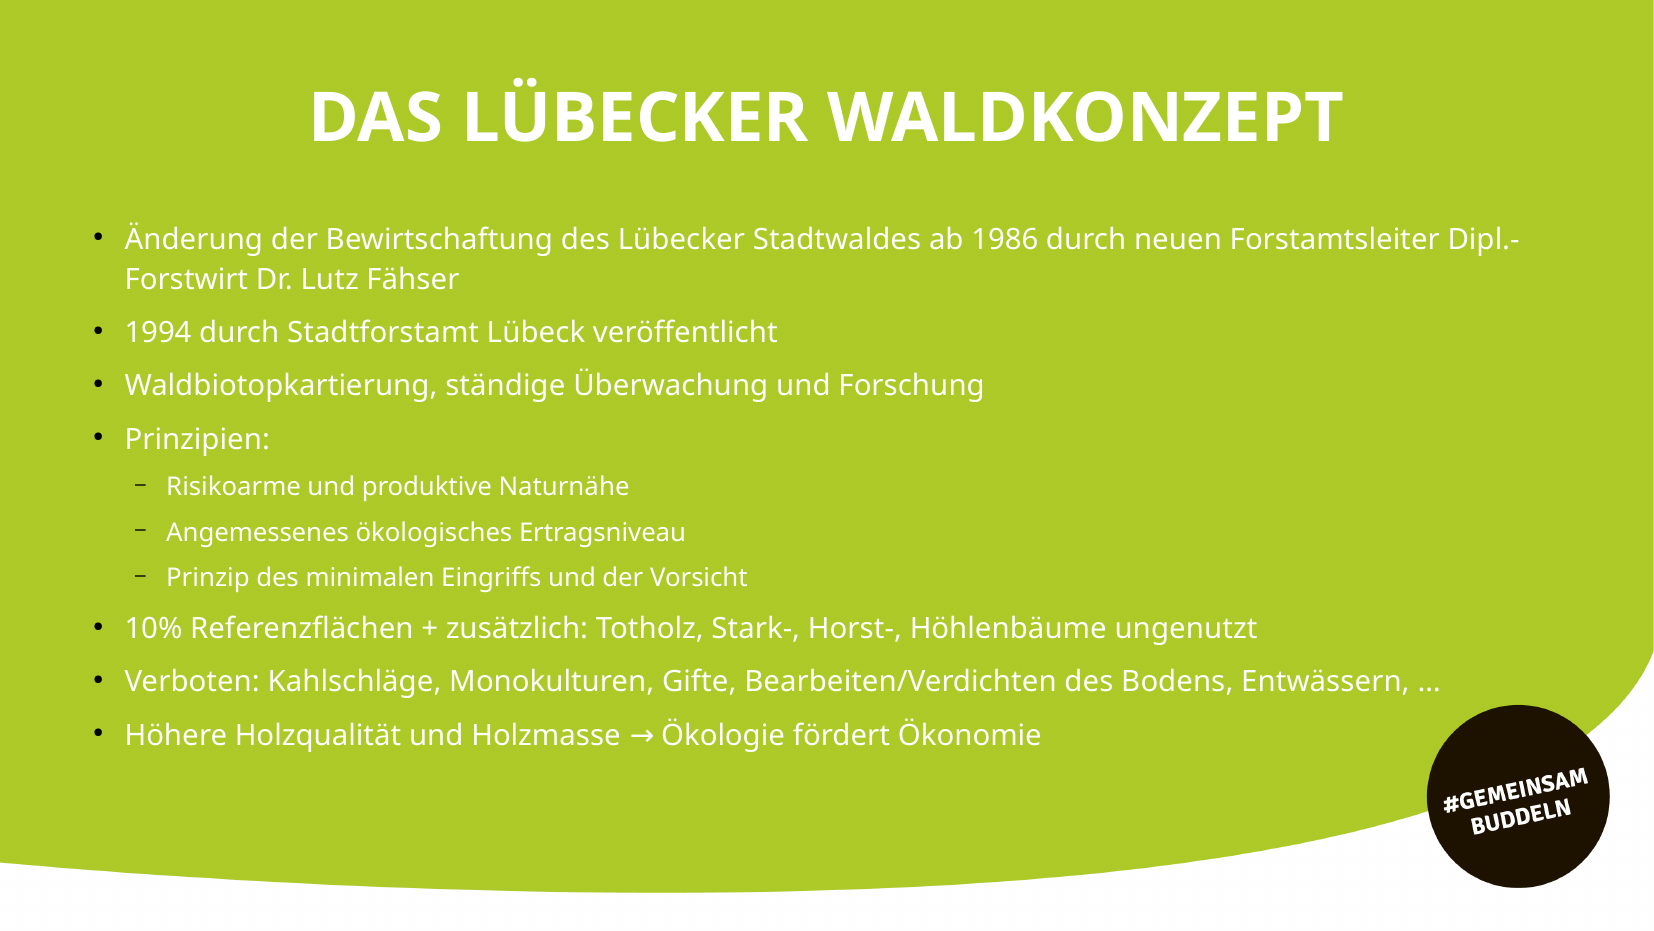

# DAS LÜBECKER WALDKONZEPT
Änderung der Bewirtschaftung des Lübecker Stadtwaldes ab 1986 durch neuen Forstamtsleiter Dipl.-Forstwirt Dr. Lutz Fähser
1994 durch Stadtforstamt Lübeck veröffentlicht
Waldbiotopkartierung, ständige Überwachung und Forschung
Prinzipien:
Risikoarme und produktive Naturnähe
Angemessenes ökologisches Ertragsniveau
Prinzip des minimalen Eingriffs und der Vorsicht
10% Referenzflächen + zusätzlich: Totholz, Stark-, Horst-, Höhlenbäume ungenutzt
Verboten: Kahlschläge, Monokulturen, Gifte, Bearbeiten/Verdichten des Bodens, Entwässern, …
Höhere Holzqualität und Holzmasse → Ökologie fördert Ökonomie